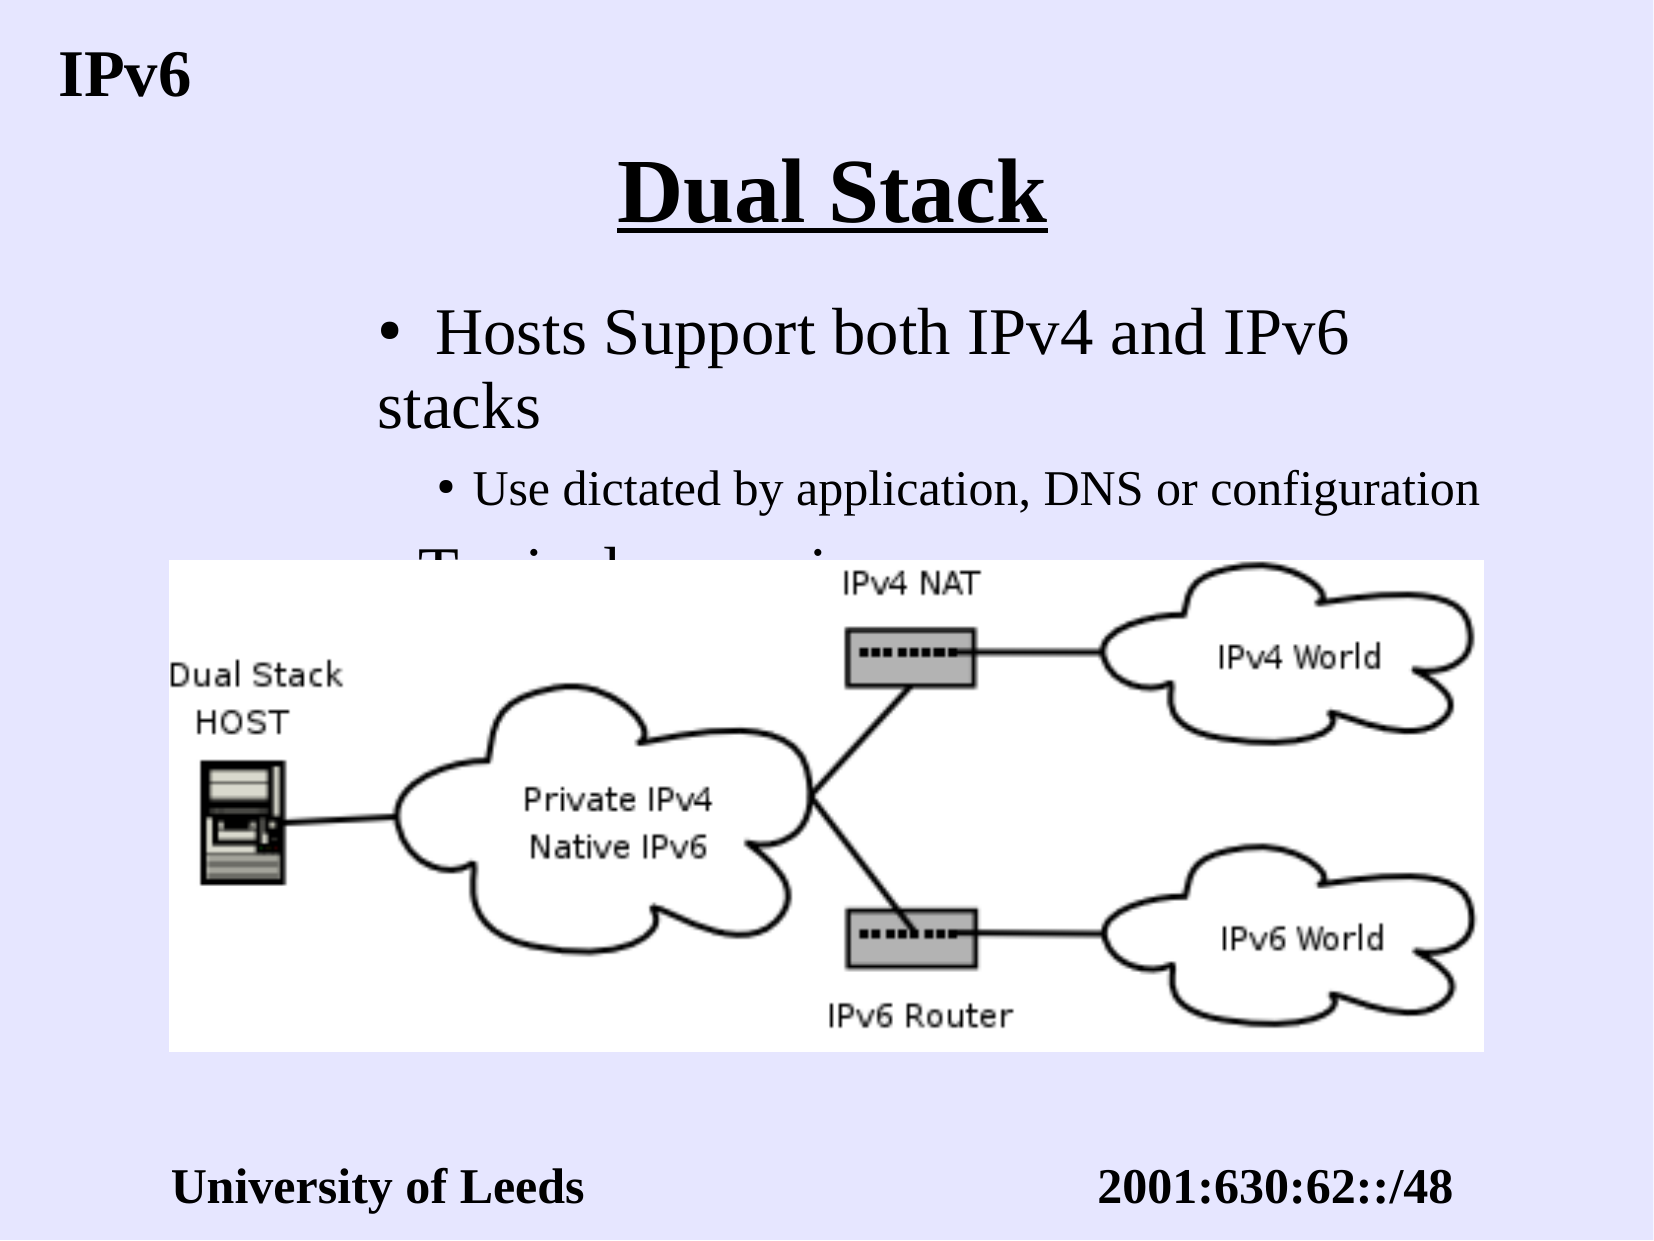

# Dual Stack
 Hosts Support both IPv4 and IPv6 stacks
Use dictated by application, DNS or configuration
 Typical scenario...